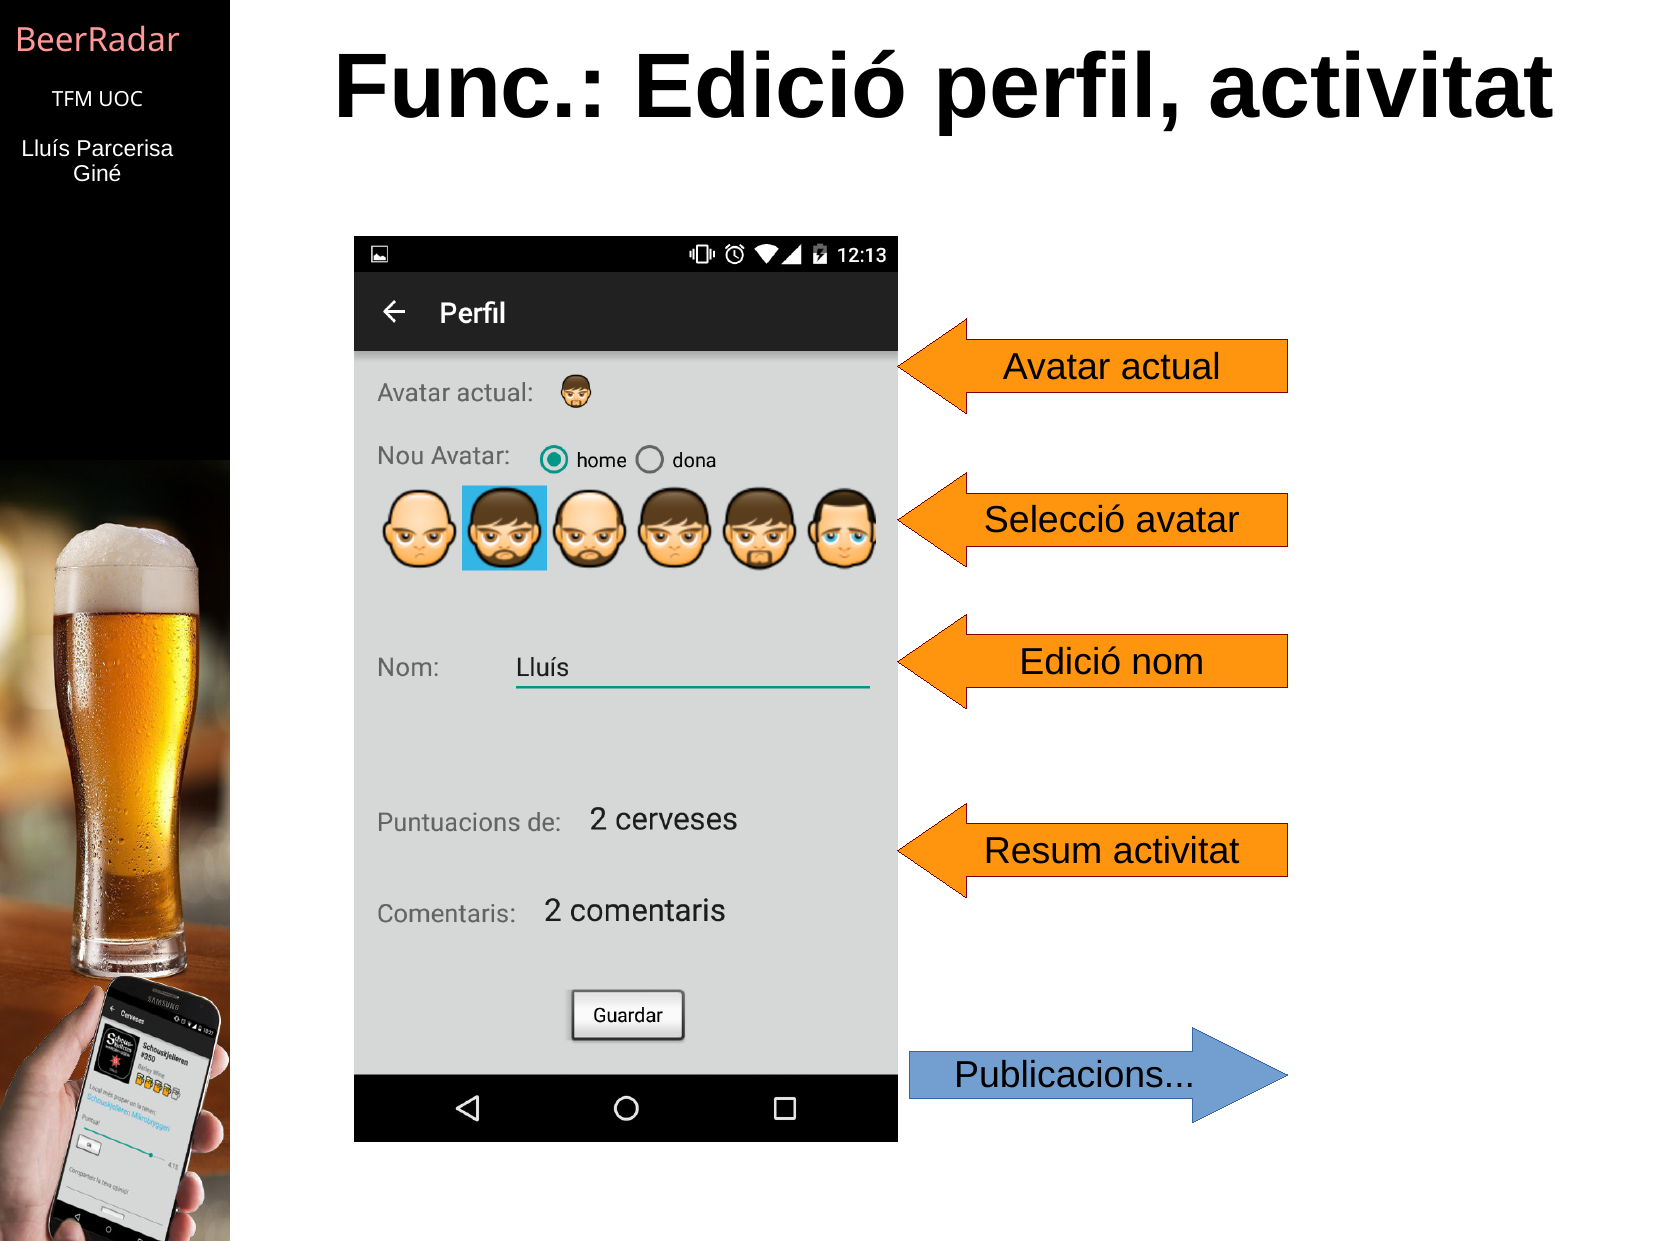

# Func.: Edició perfil, activitat
Avatar actual
Selecció avatar
Edició nom
Resum activitat
Publicacions...